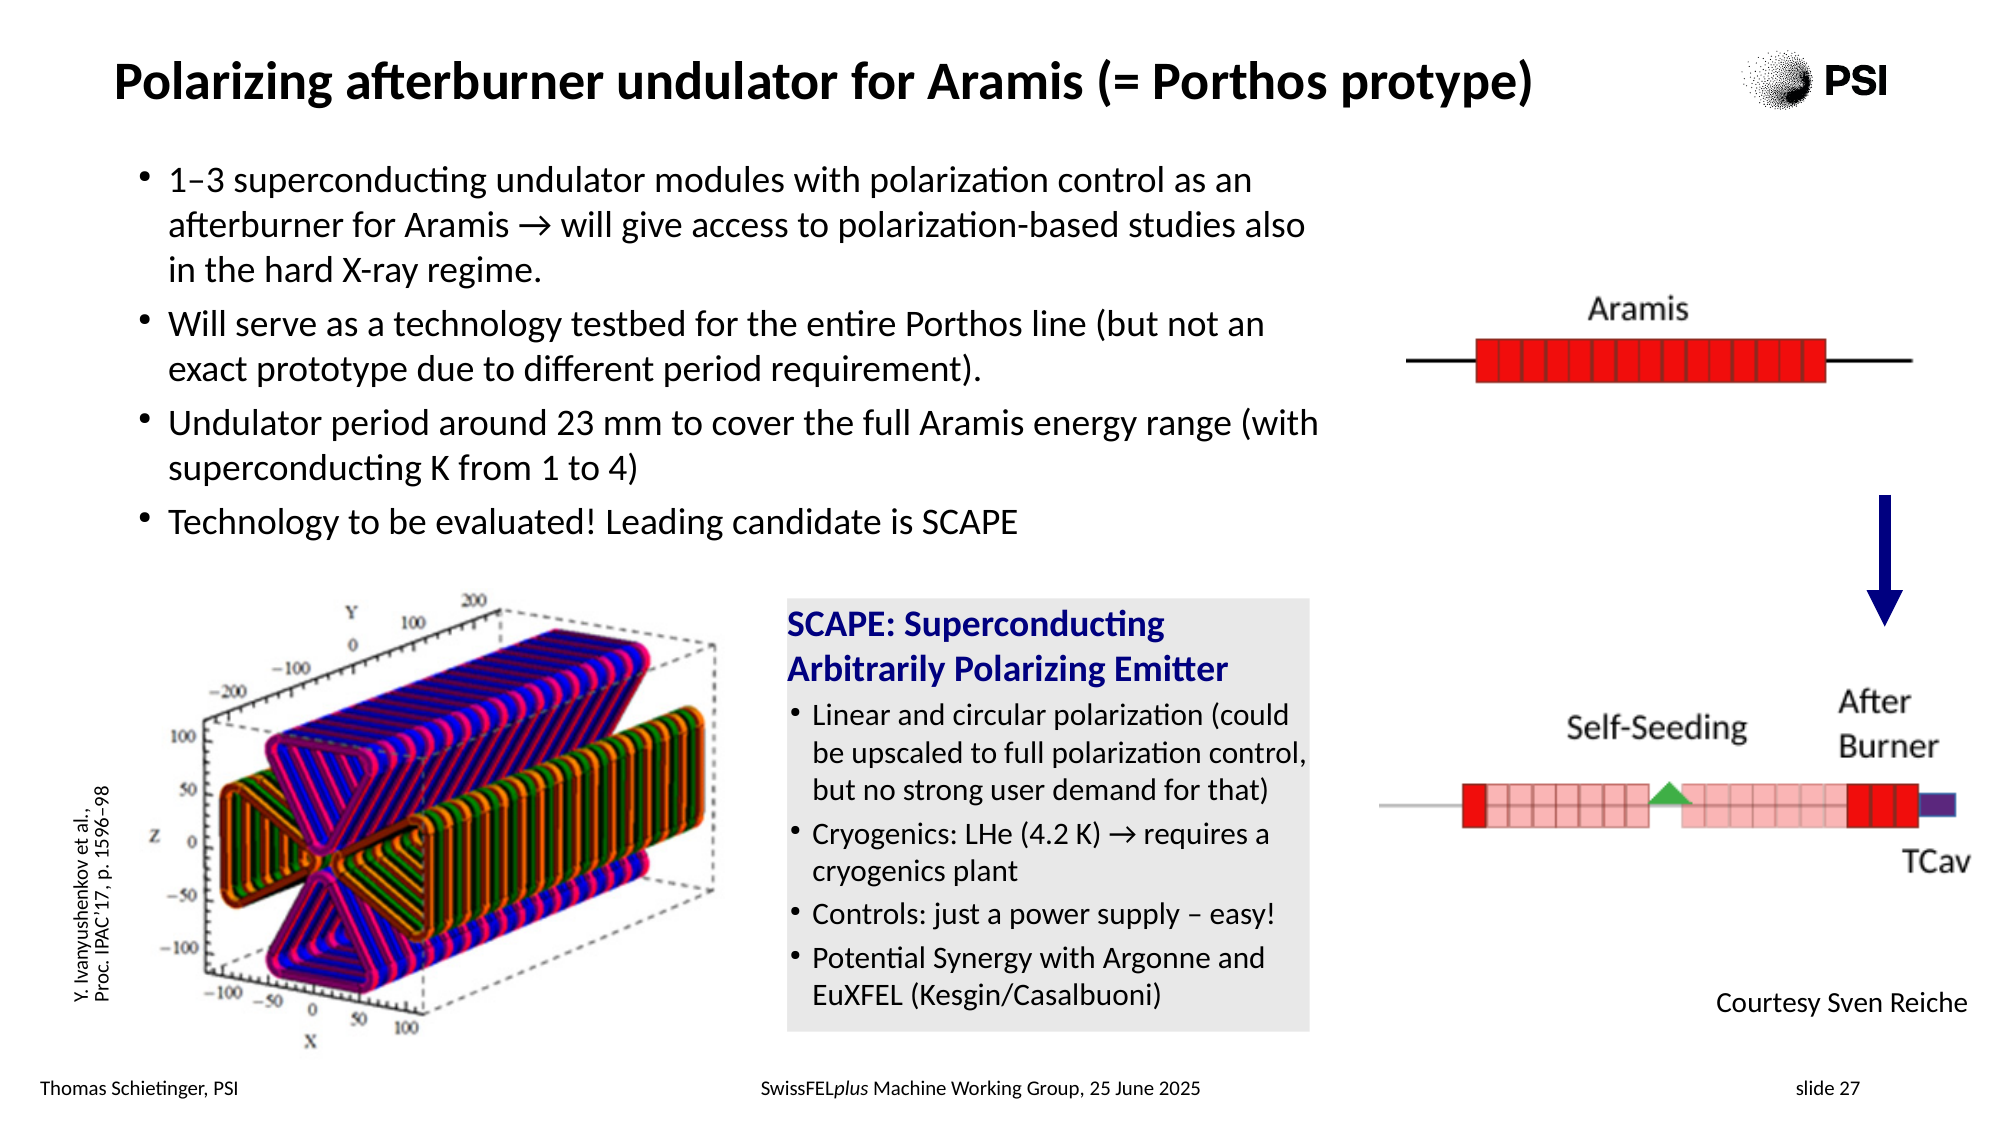

# Polarizing afterburner undulator for Aramis (= Porthos protype)
1–3 superconducting undulator modules with polarization control as an afterburner for Aramis → will give access to polarization-based studies also in the hard X-ray regime.
Will serve as a technology testbed for the entire Porthos line (but not an exact prototype due to different period requirement).
Undulator period around 23 mm to cover the full Aramis energy range (with superconducting K from 1 to 4)
Technology to be evaluated! Leading candidate is SCAPE
SCAPE: Superconducting Arbitrarily Polarizing Emitter
Linear and circular polarization (could be upscaled to full polarization control, but no strong user demand for that)
Cryogenics: LHe (4.2 K) → requires a cryogenics plant
Controls: just a power supply – easy!
Potential Synergy with Argonne and EuXFEL (Kesgin/Casalbuoni)
Y. Ivanyushenkov et al., Proc. IPAC’17, p. 1596–98
Courtesy Sven Reiche
PSI Center for Accelerator Science and Engineering
27